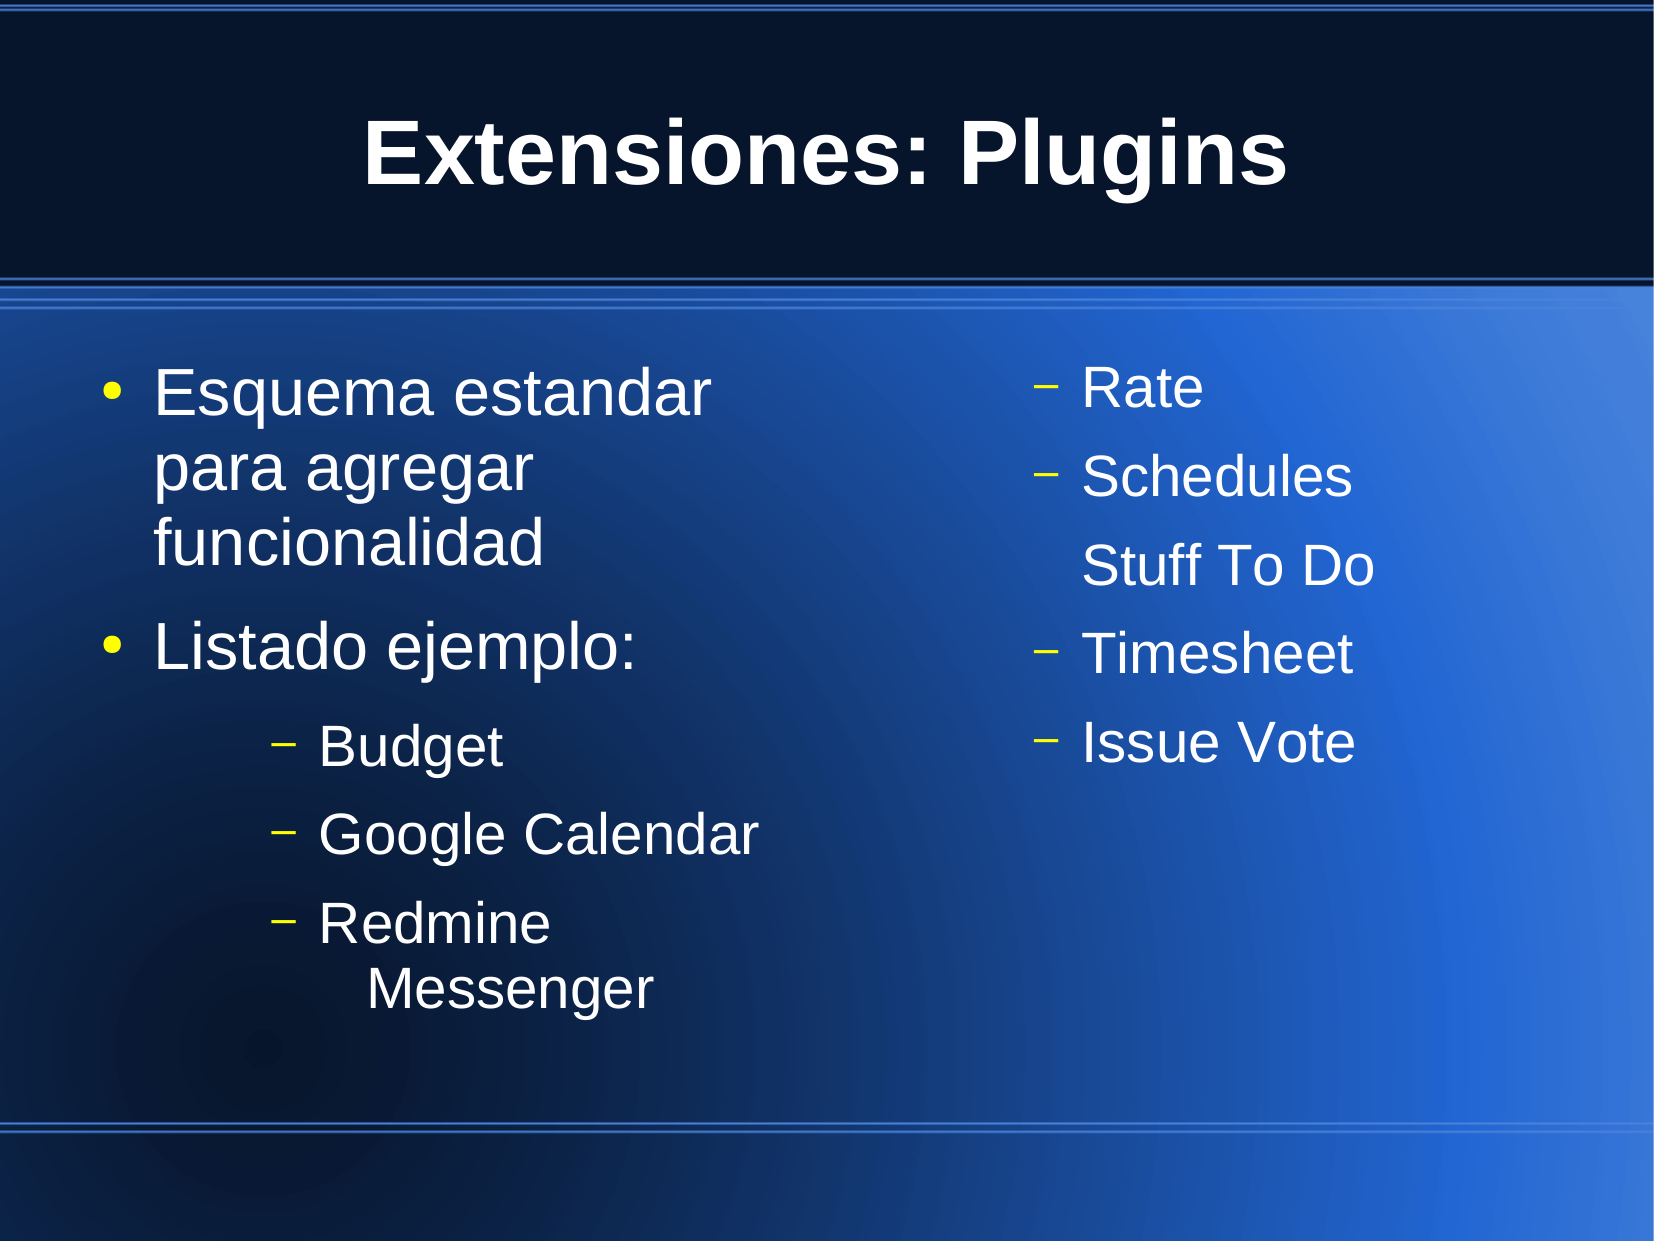

# Extensiones: Plugins
Esquema estandar para agregar funcionalidad
Listado ejemplo:
Budget
Google Calendar
Redmine Messenger
Rate
Schedules
Stuff To Do
Timesheet
Issue Vote